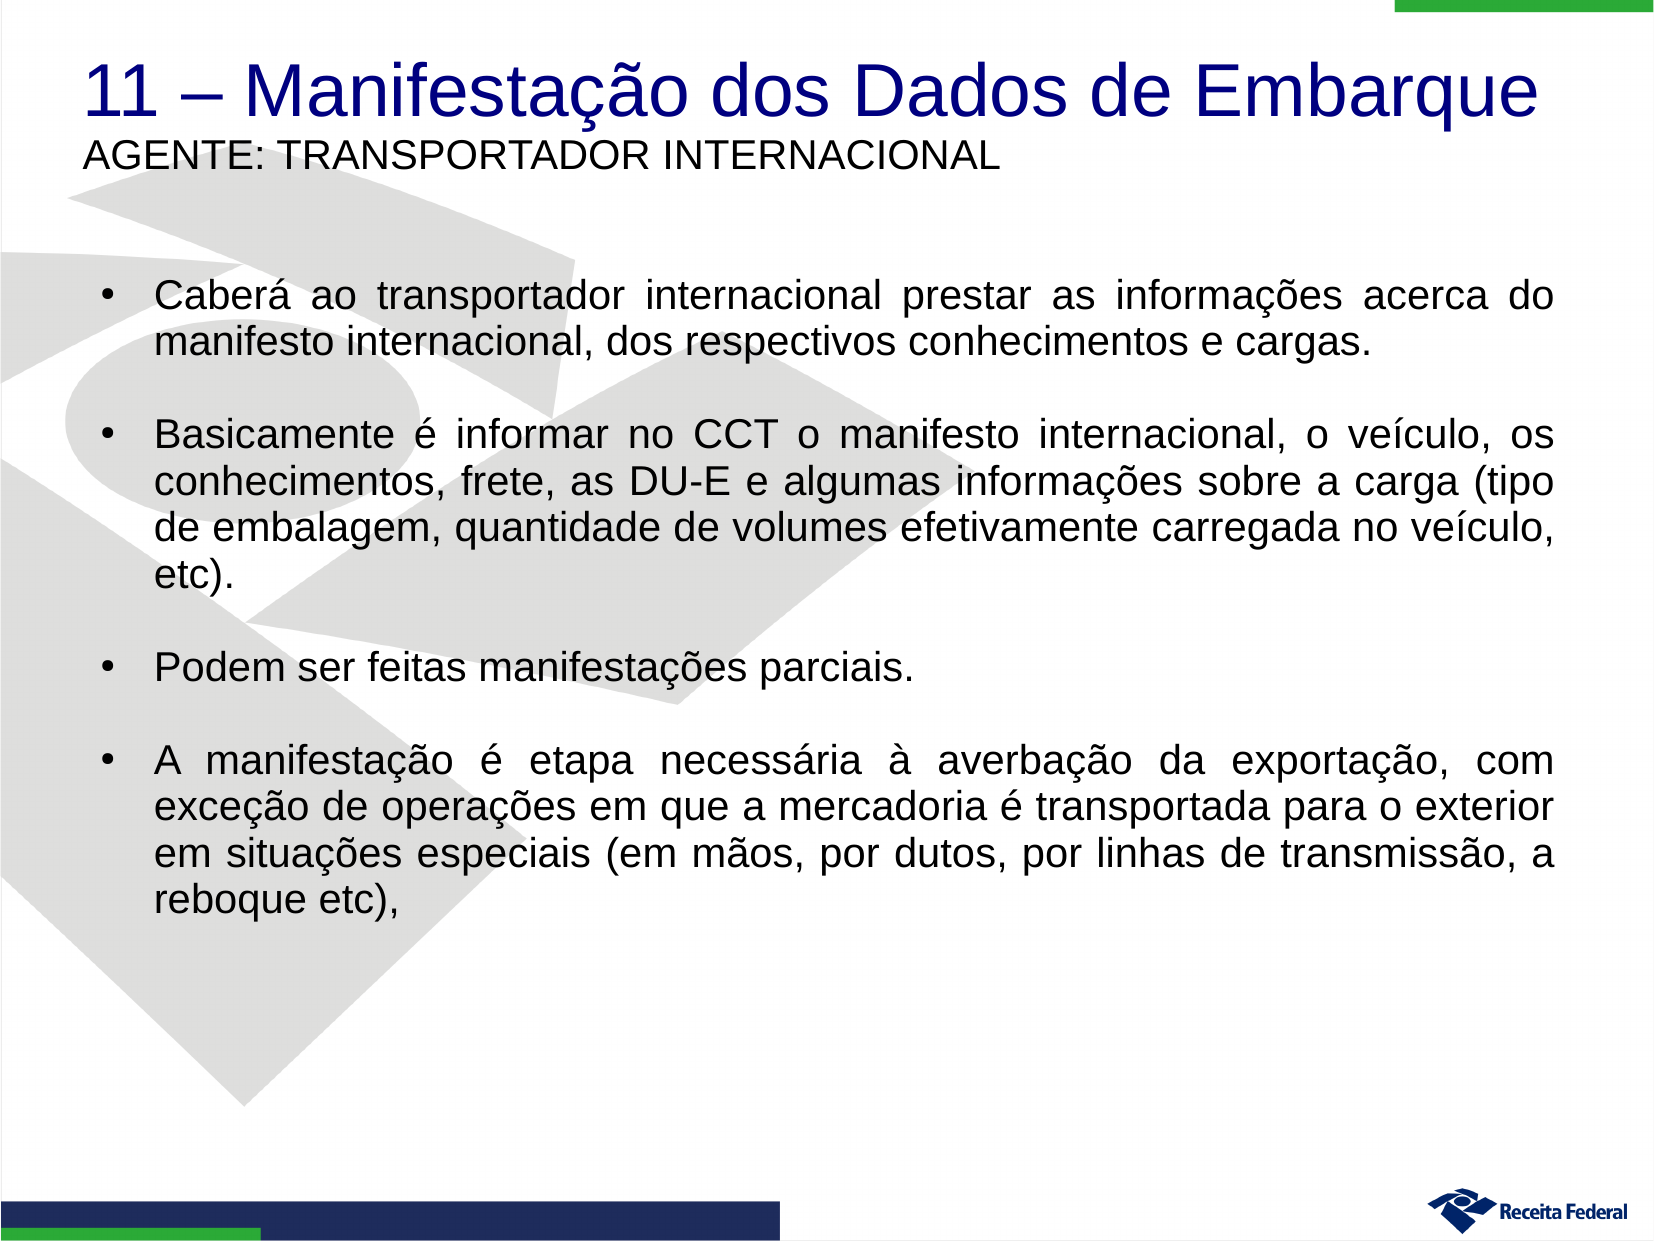

11 – Manifestação dos Dados de Embarque
AGENTE: TRANSPORTADOR INTERNACIONAL
#
Caberá ao transportador internacional prestar as informações acerca do manifesto internacional, dos respectivos conhecimentos e cargas.
Basicamente é informar no CCT o manifesto internacional, o veículo, os conhecimentos, frete, as DU-E e algumas informações sobre a carga (tipo de embalagem, quantidade de volumes efetivamente carregada no veículo, etc).
Podem ser feitas manifestações parciais.
A manifestação é etapa necessária à averbação da exportação, com exceção de operações em que a mercadoria é transportada para o exterior em situações especiais (em mãos, por dutos, por linhas de transmissão, a reboque etc),